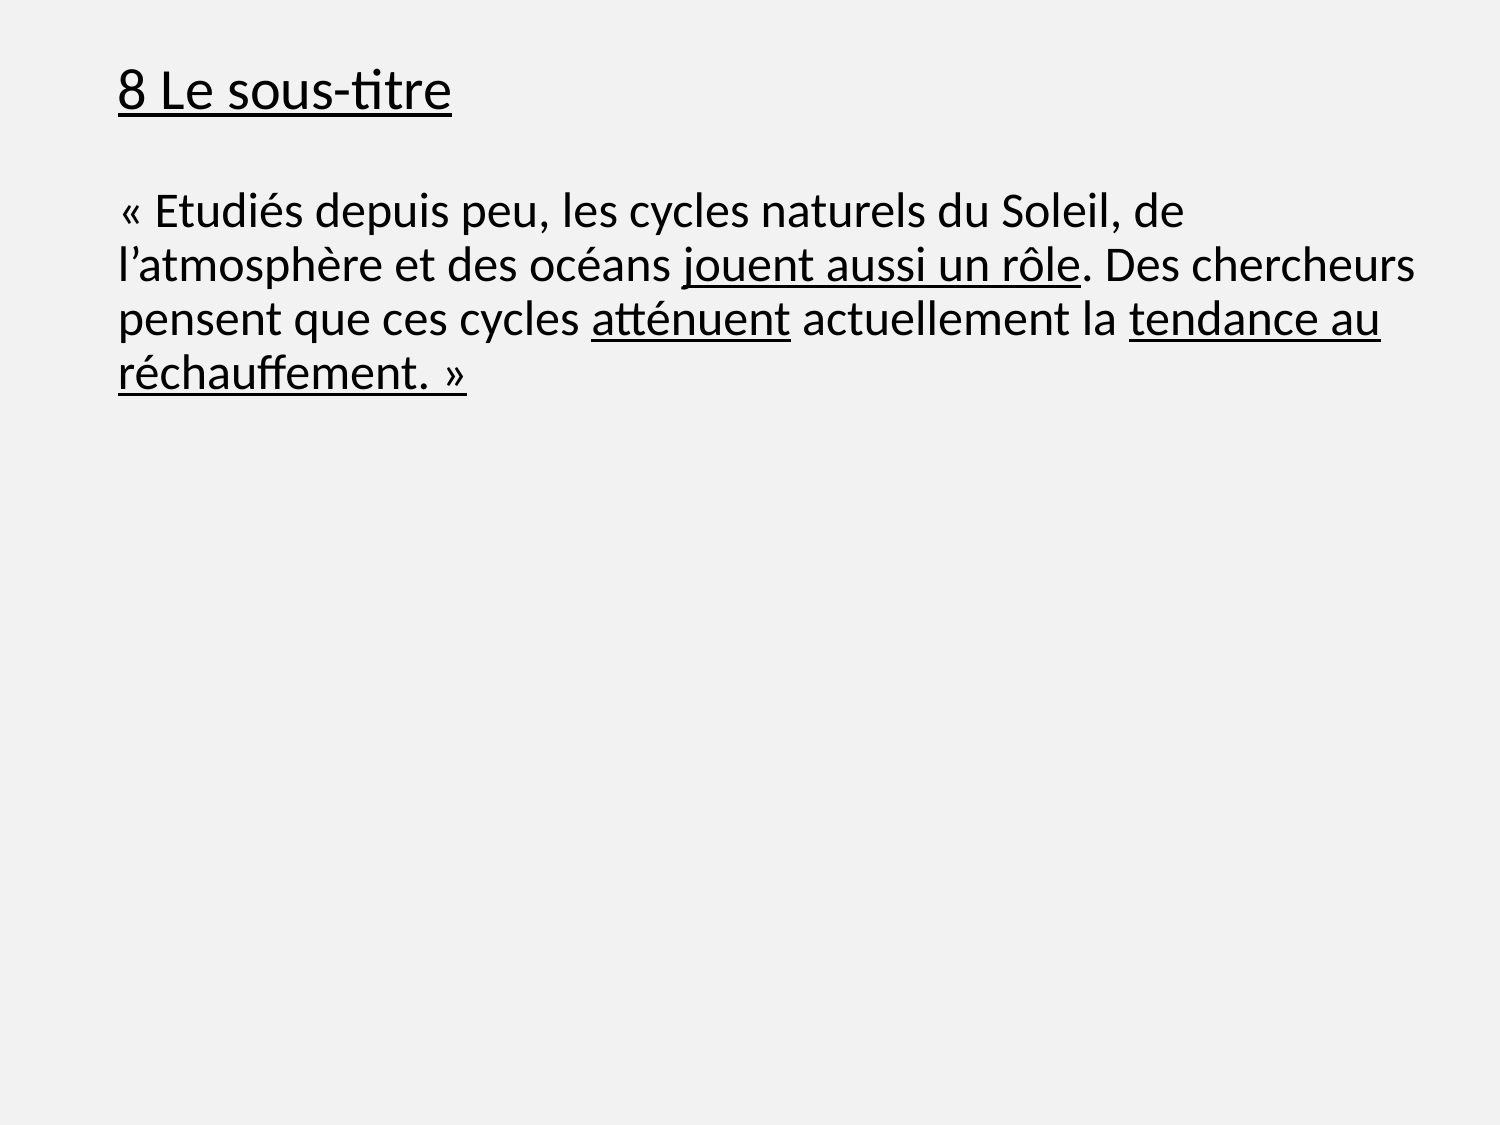

# 8 Le sous-titre   « Etudiés depuis peu, les cycles naturels du Soleil, de l’atmosphère et des océans jouent aussi un rôle. Des chercheurs pensent que ces cycles atténuent actuellement la tendance au réchauffement. »